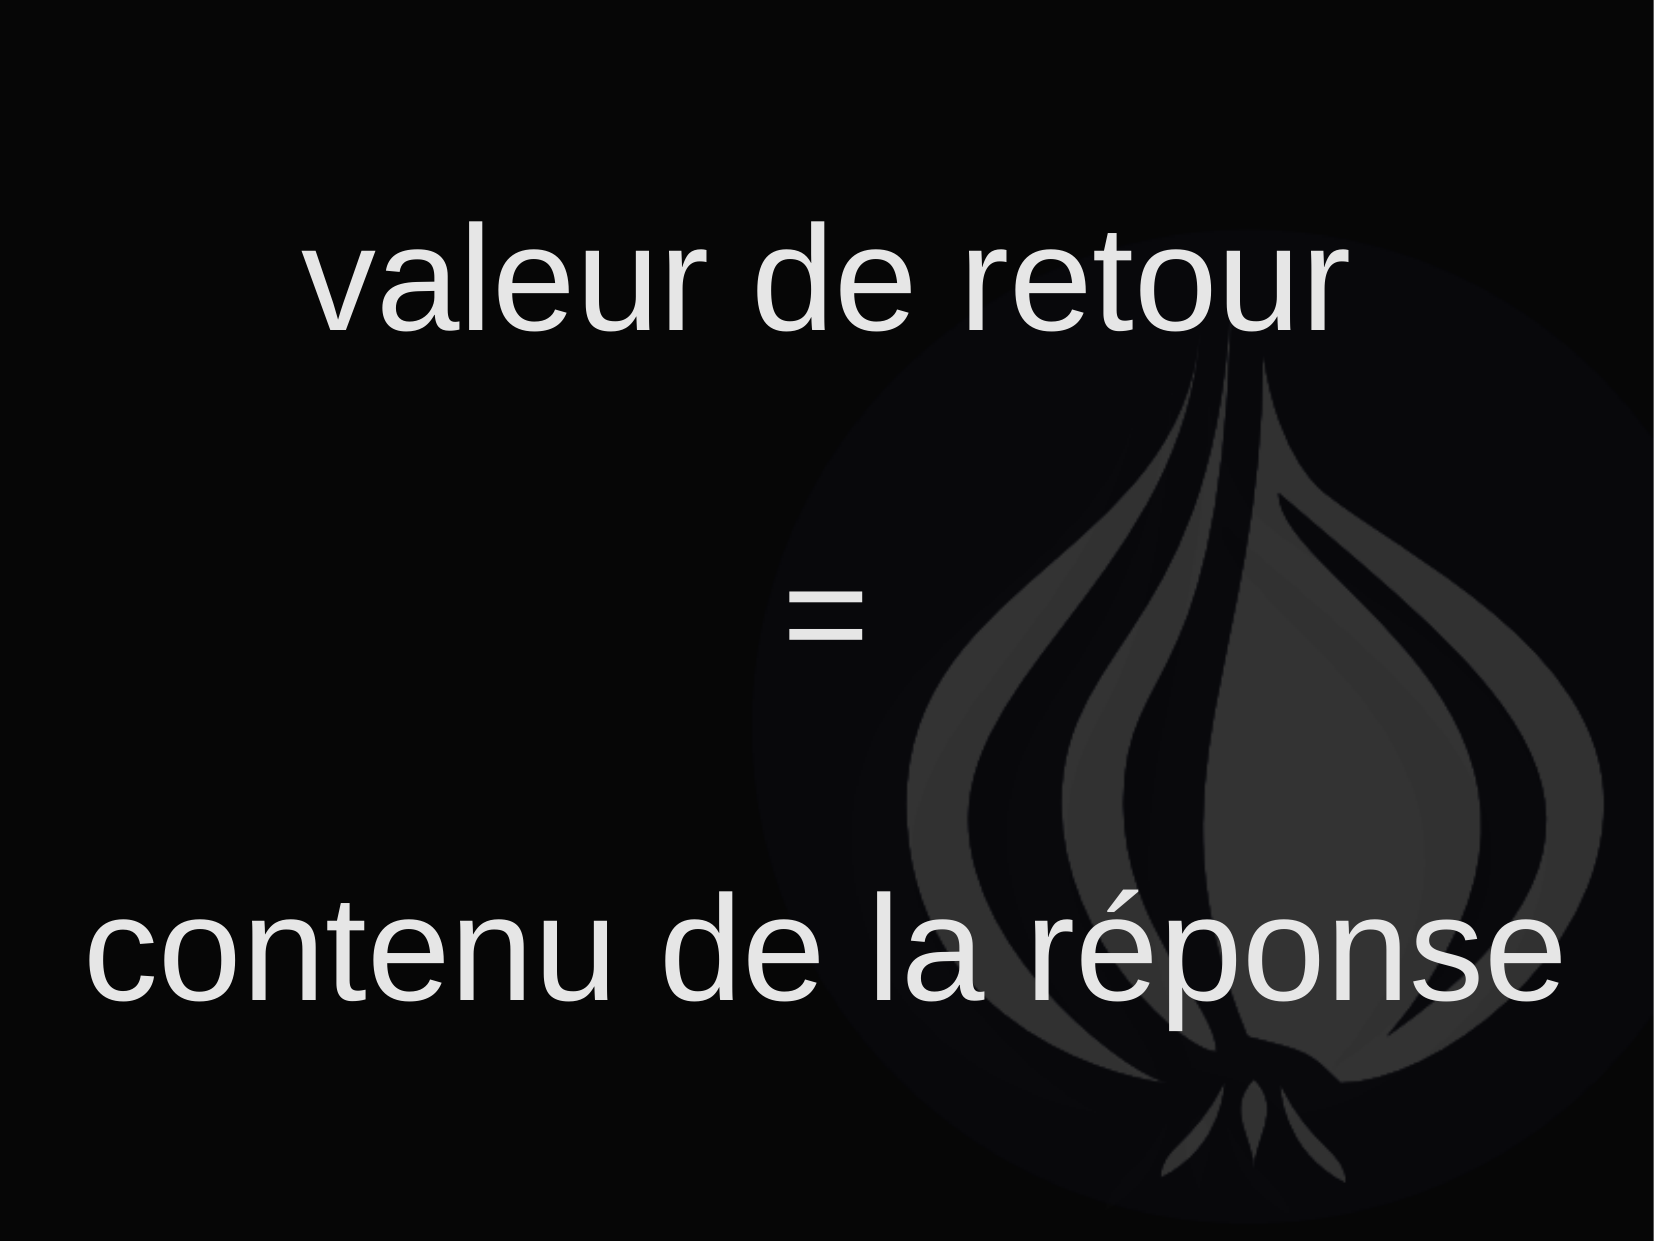

# valeur de retour
=
contenu de la réponse